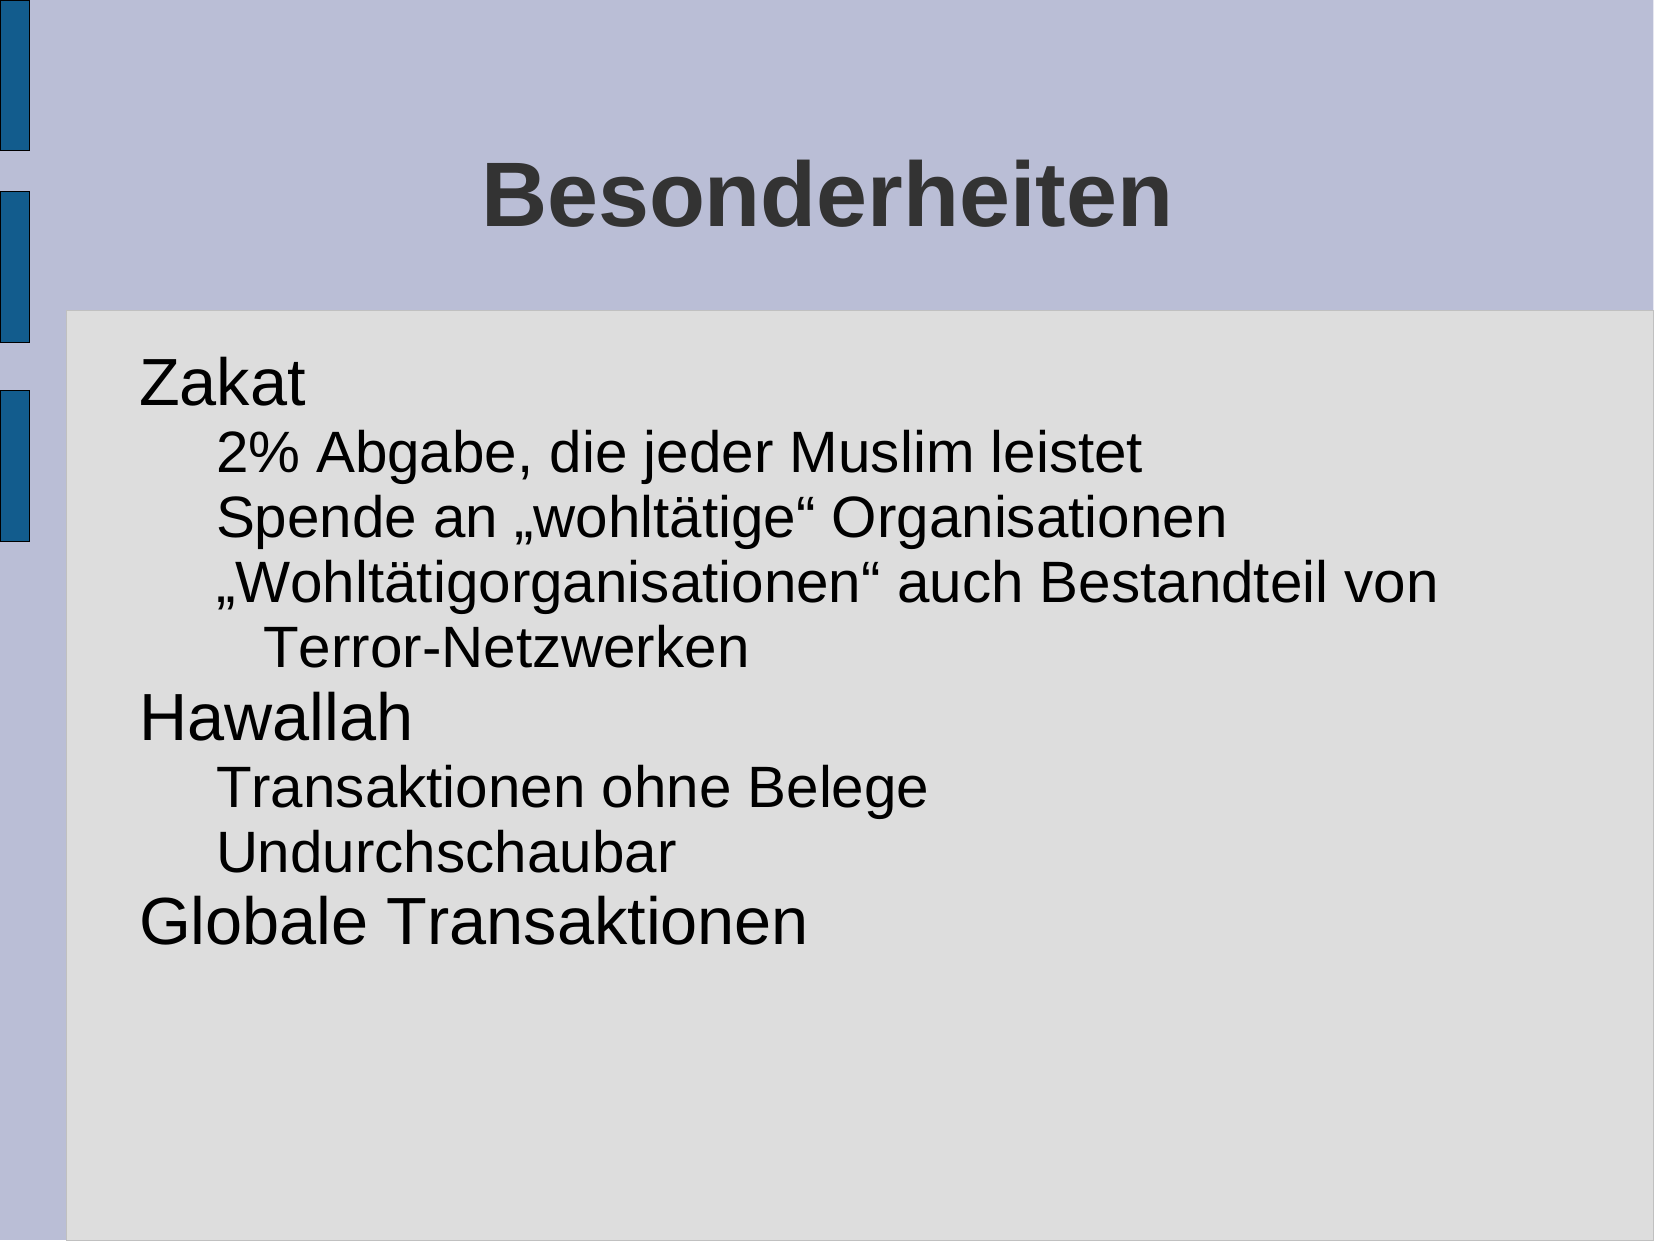

# Besonderheiten
Zakat
2% Abgabe, die jeder Muslim leistet
Spende an „wohltätige“ Organisationen
„Wohltätigorganisationen“ auch Bestandteil von Terror-Netzwerken
Hawallah
Transaktionen ohne Belege
Undurchschaubar
Globale Transaktionen